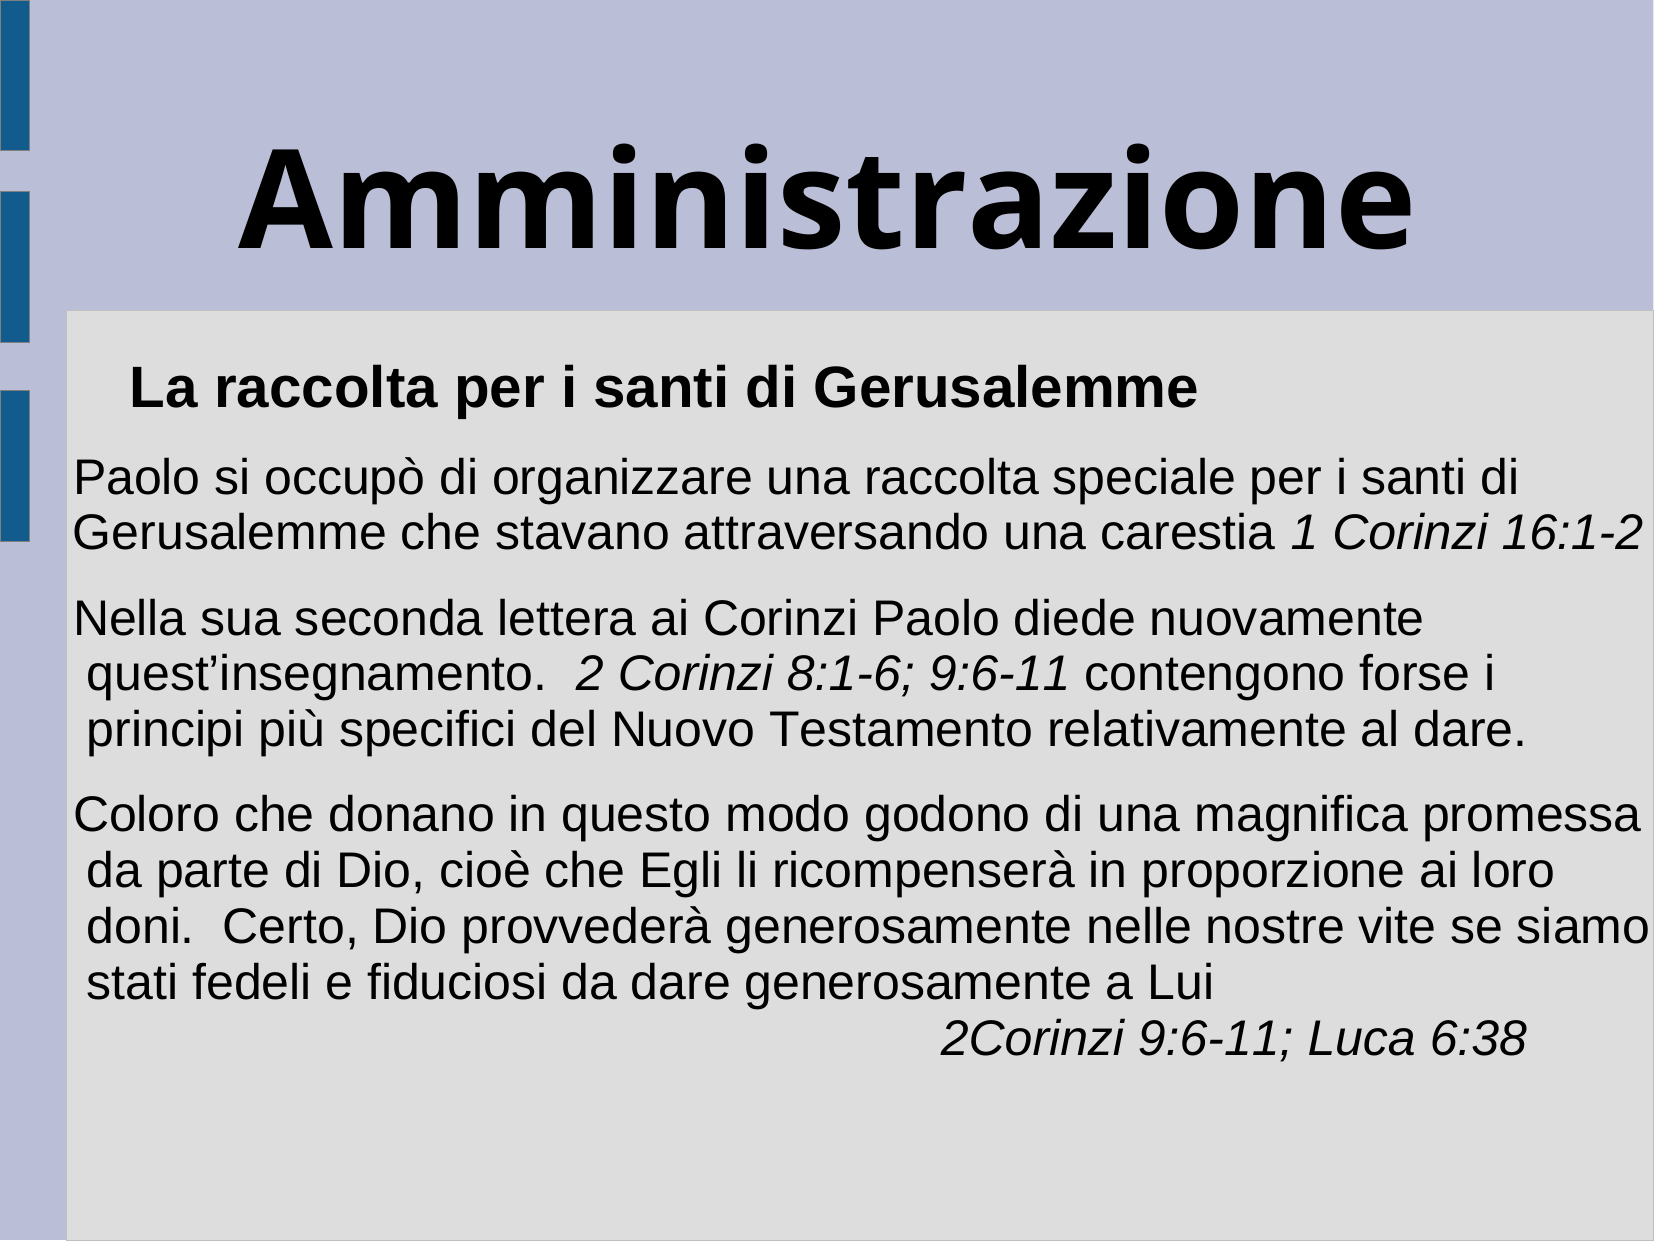

# Amministrazione
La raccolta per i santi di Gerusalemme
 Paolo si occupò di organizzare una raccolta speciale per i santi di Gerusalemme che stavano attraversando una carestia 1 Corinzi 16:1-2
 Nella sua seconda lettera ai Corinzi Paolo diede nuovamente quest’insegnamento. 2 Corinzi 8:1-6; 9:6-11 contengono forse i principi più specifici del Nuovo Testamento relativamente al dare.
 Coloro che donano in questo modo godono di una magnifica promessa da parte di Dio, cioè che Egli li ricompenserà in proporzione ai loro doni. Certo, Dio provvederà generosamente nelle nostre vite se siamo stati fedeli e fiduciosi da dare generosamente a Lui 2Corinzi 9:6-11; Luca 6:38